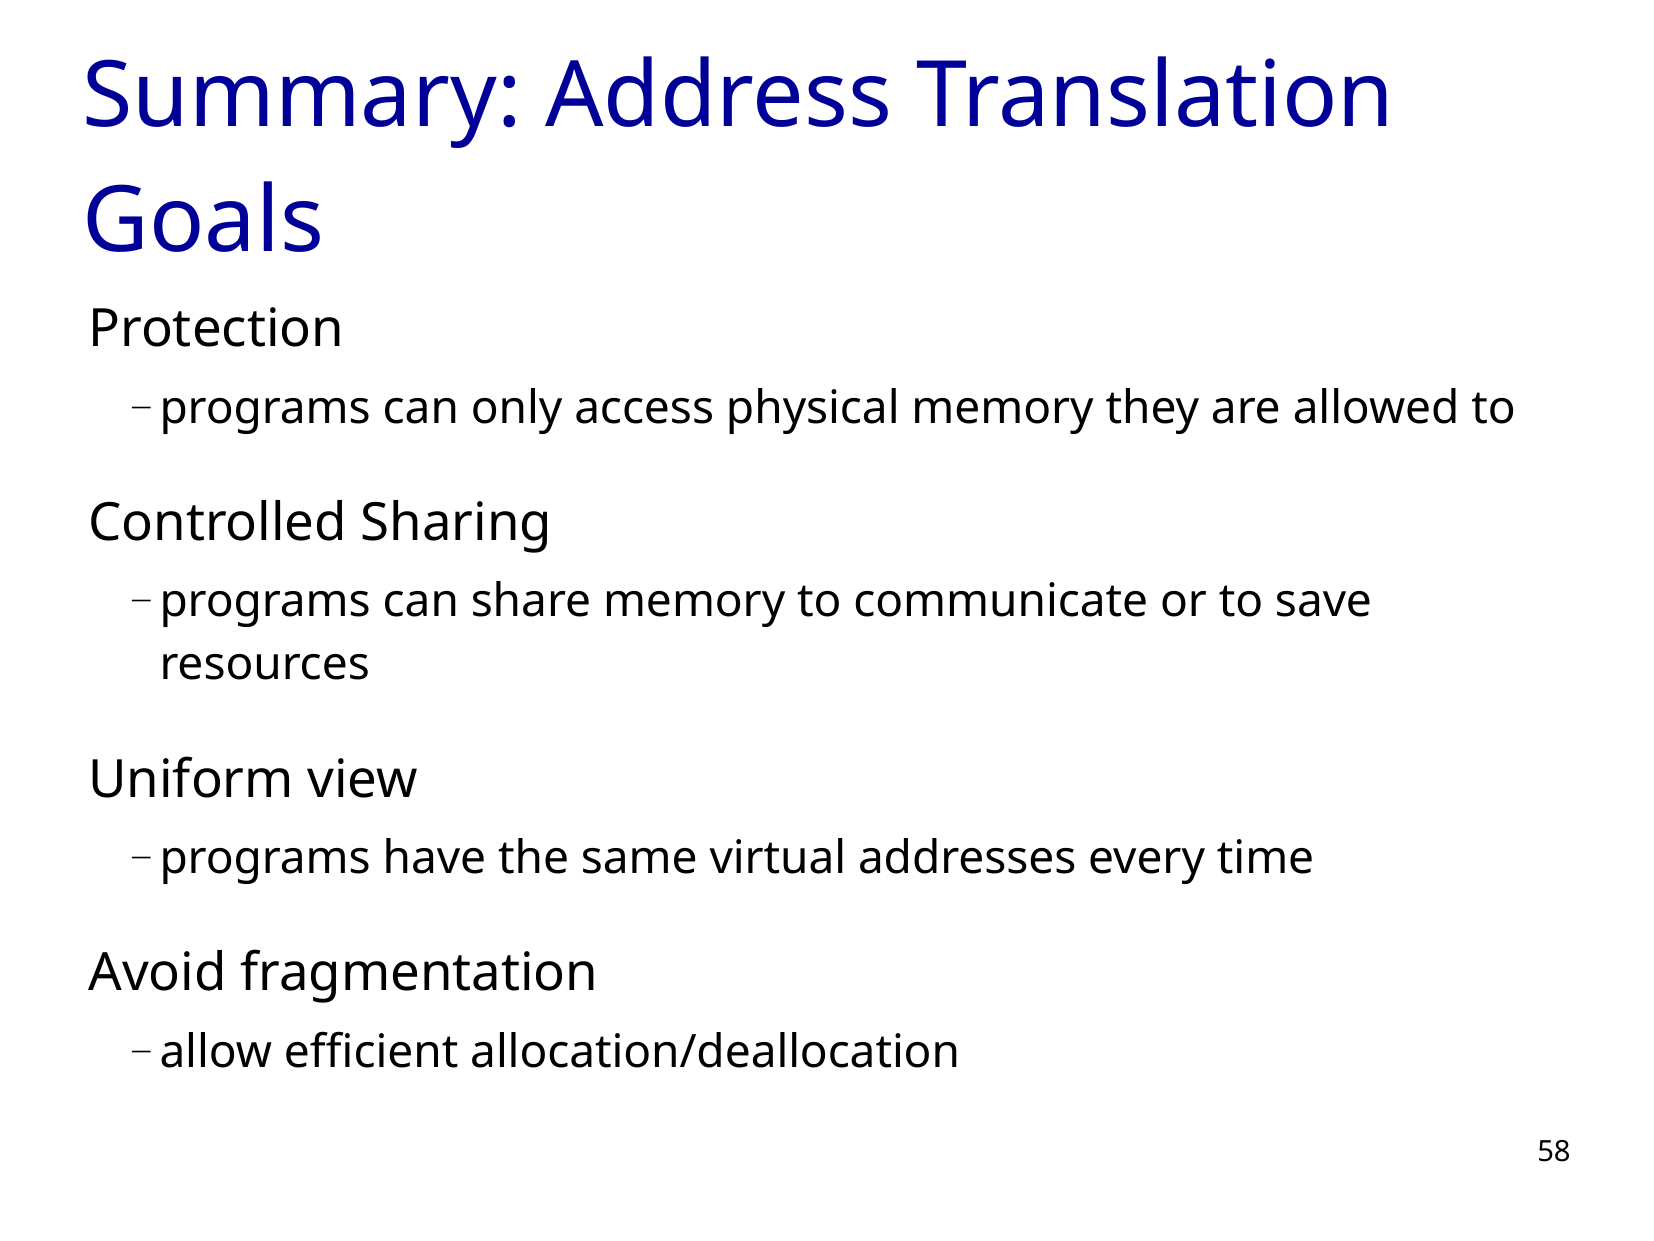

# Summary: Address Translation Goals
Protection
programs can only access physical memory they are allowed to
Controlled Sharing
programs can share memory to communicate or to save resources
Uniform view
programs have the same virtual addresses every time
Avoid fragmentation
allow efficient allocation/deallocation
58